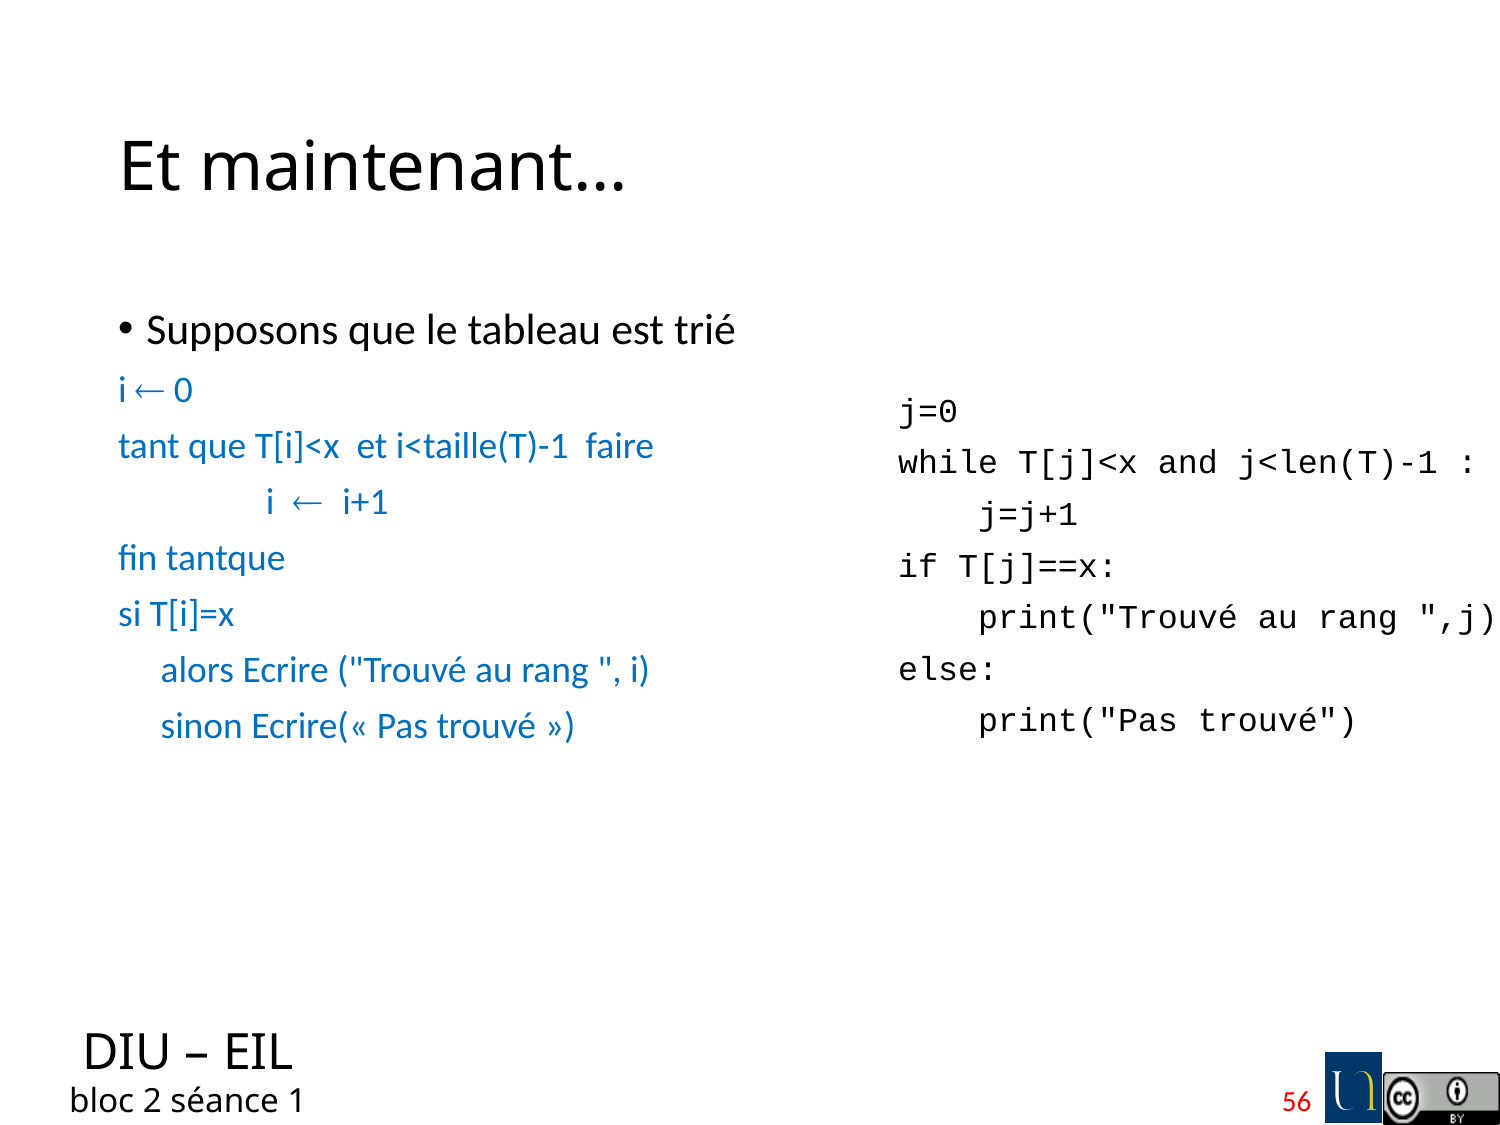

# Et maintenant…
Supposons que le tableau est trié
i  0
tant que T[i]<x et i<taille(T)-1 faire
		i  i+1
fin tantque
si T[i]=x
 alors Ecrire ("Trouvé au rang ", i)
 sinon Ecrire(« Pas trouvé »)
j=0
while T[j]<x and j<len(T)-1 :
 j=j+1
if T[j]==x:
 print("Trouvé au rang ",j)
else:
 print("Pas trouvé")